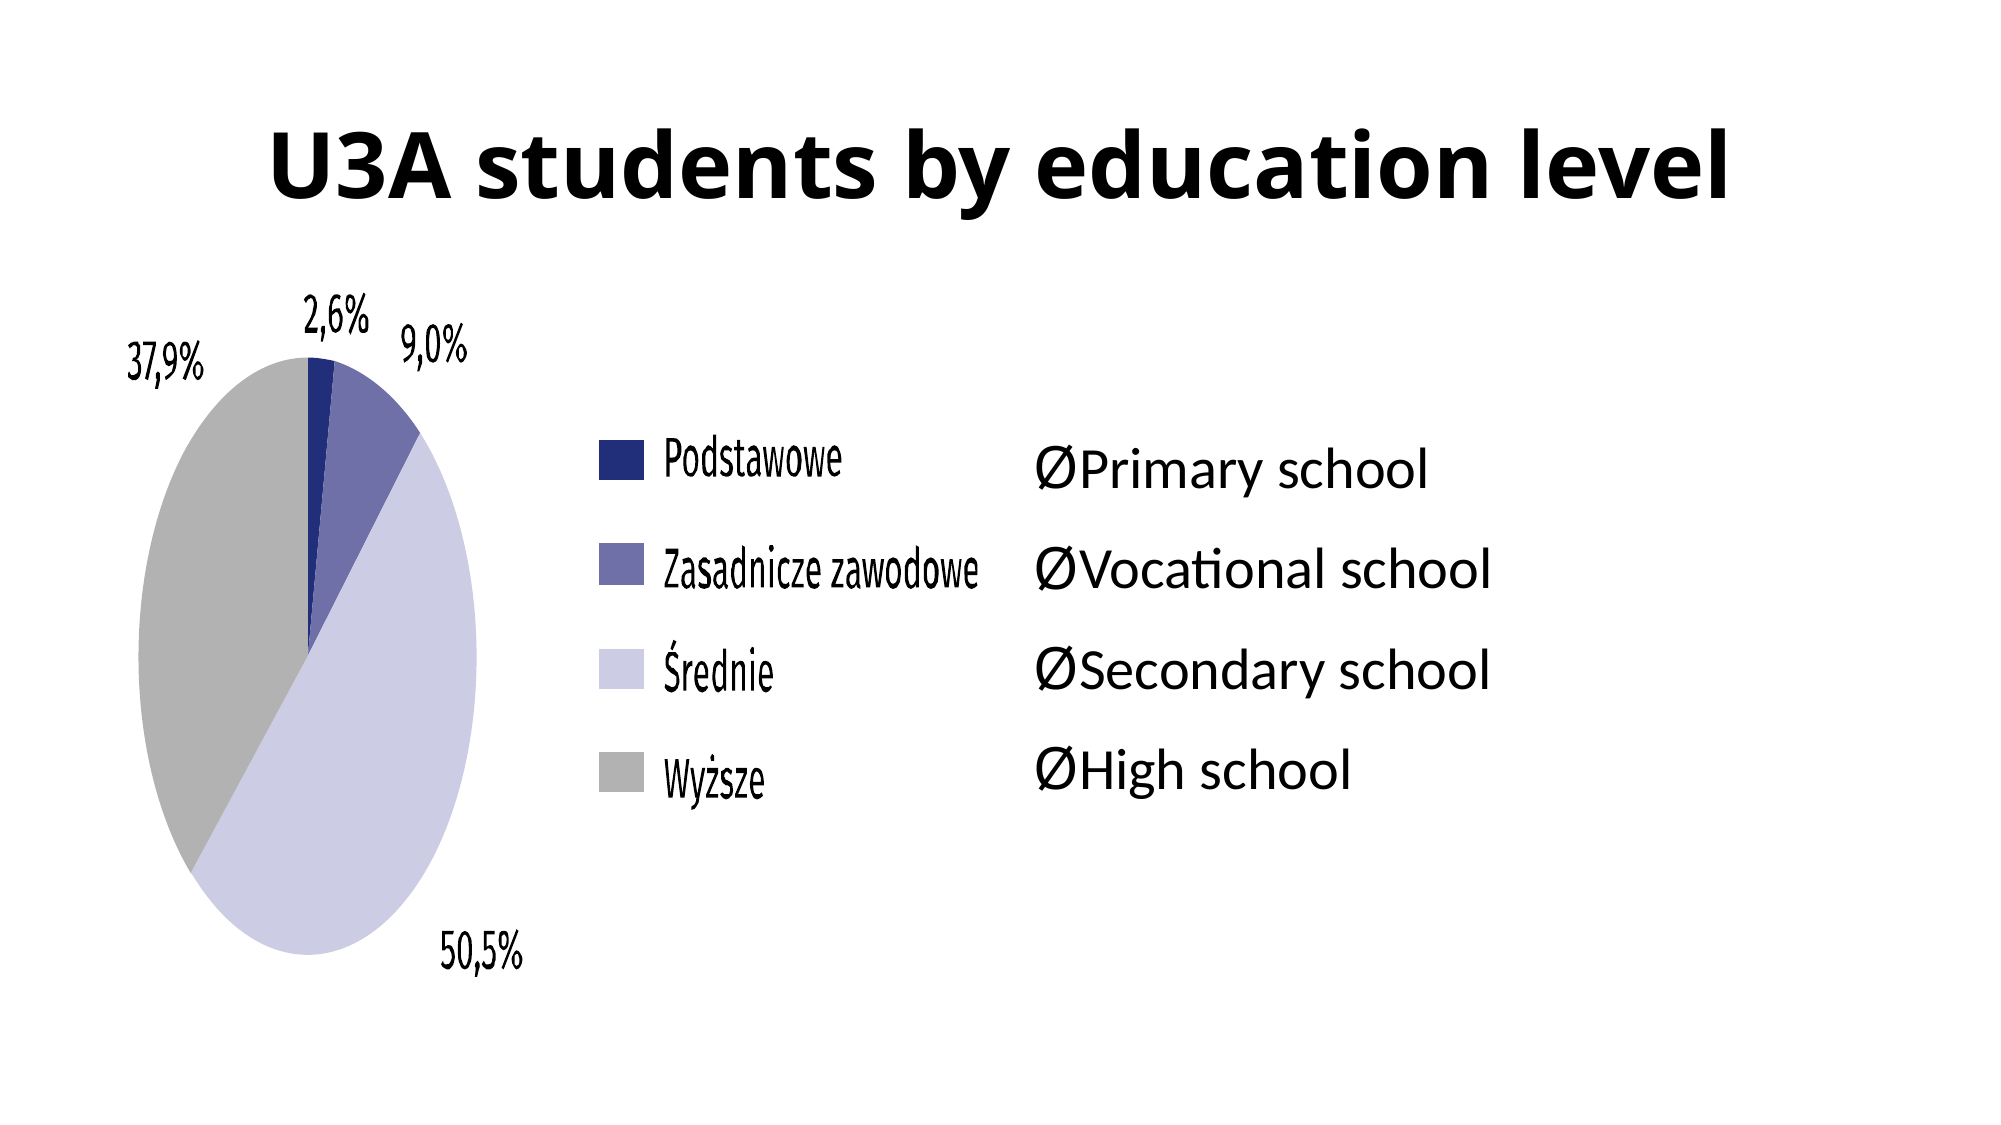

# U3A students by education level
Primary school
Vocational school
Secondary school
High school